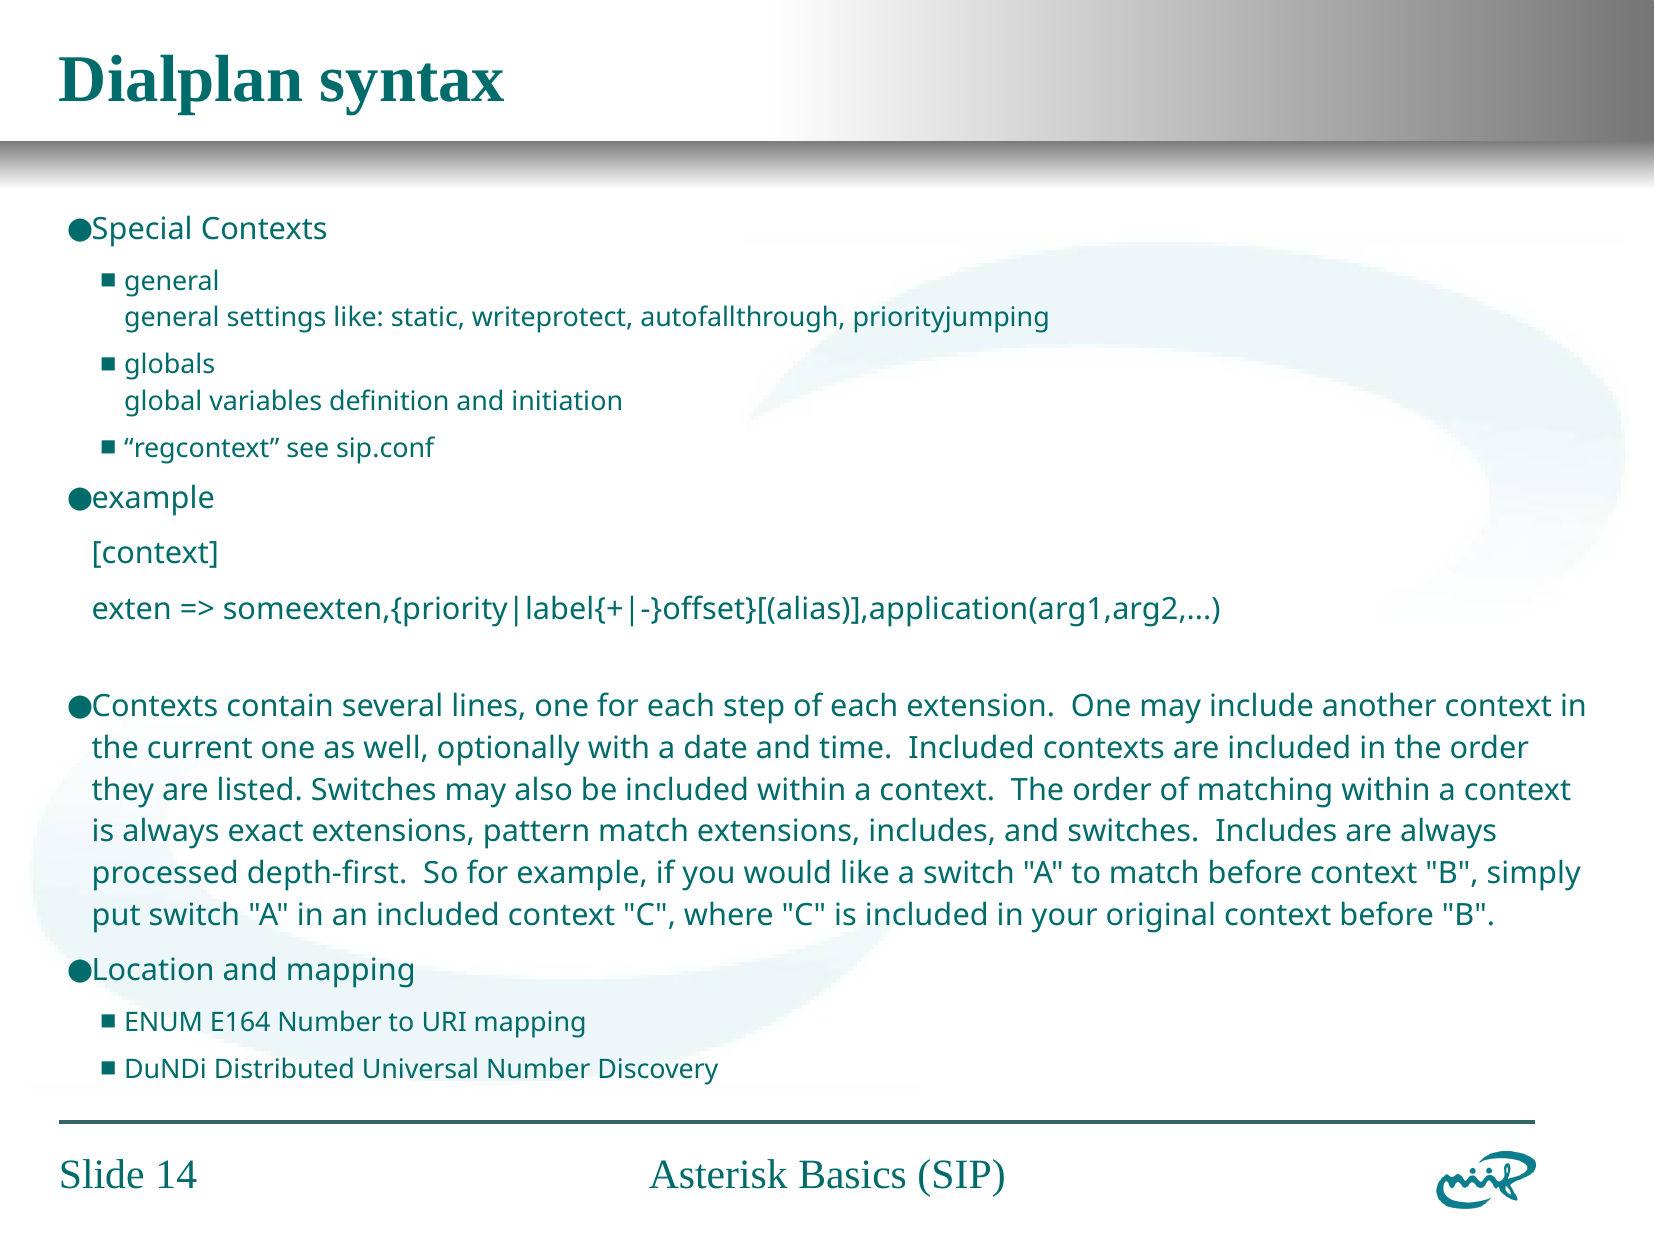

# Dialplan syntax
Special Contexts
general
general settings like: static, writeprotect, autofallthrough, priorityjumping
globals
global variables definition and initiation
“regcontext” see sip.conf
example
[context]
exten => someexten,{priority|label{+|-}offset}[(alias)],application(arg1,arg2,...)
Contexts contain several lines, one for each step of each extension. One may include another context in the current one as well, optionally with a date and time. Included contexts are included in the order they are listed. Switches may also be included within a context. The order of matching within a context is always exact extensions, pattern match extensions, includes, and switches. Includes are always processed depth-first. So for example, if you would like a switch "A" to match before context "B", simply put switch "A" in an included context "C", where "C" is included in your original context before "B".
Location and mapping
ENUM E164 Number to URI mapping
DuNDi Distributed Universal Number Discovery
14
Asterisk Basics (SIP)